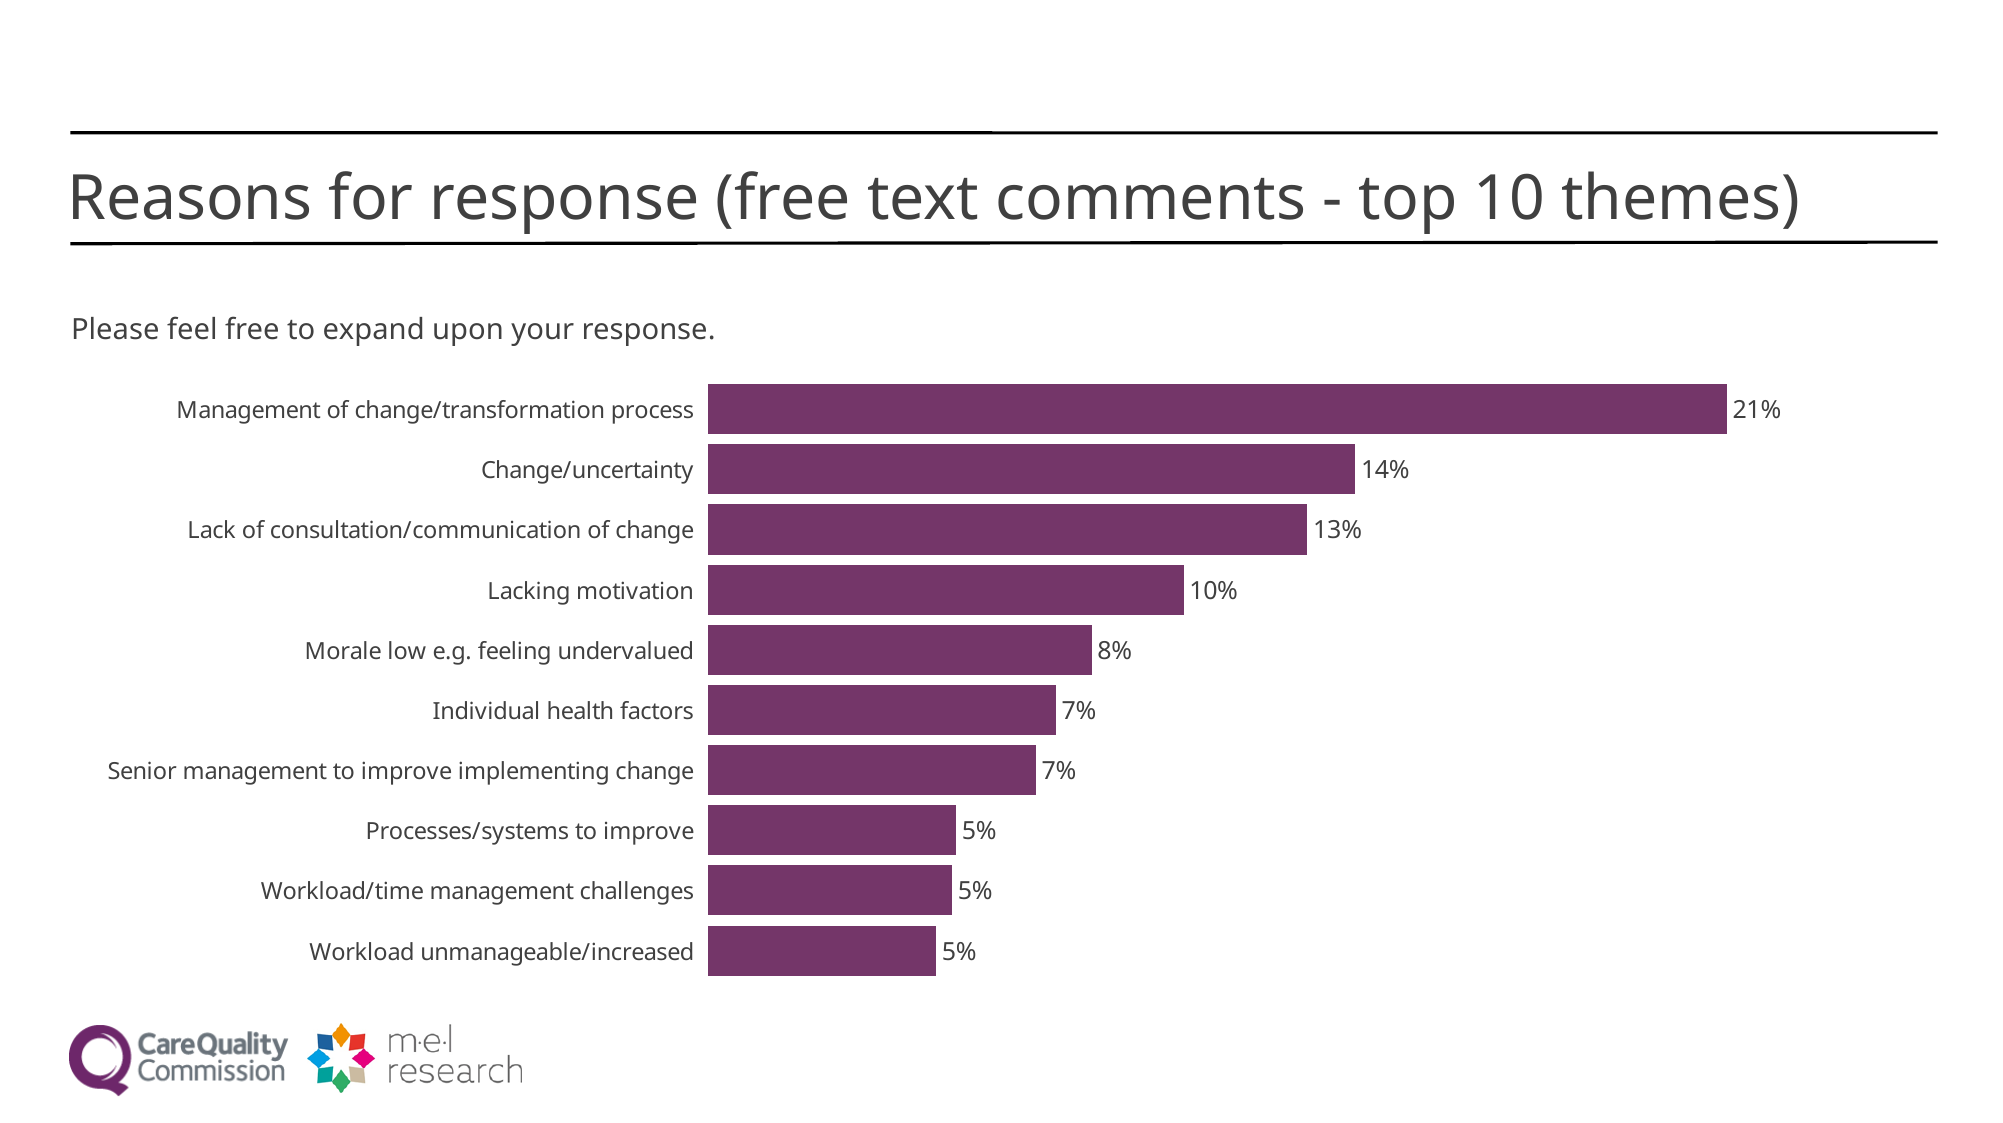

# Reasons for response (free text comments - top 10 themes)
Please feel free to expand upon your response.
### Chart
| Category | % |
|---|---|
| Management of change/transformation process | 0.213567839196 |
| Change/uncertainty | 0.1356783919598 |
| Lack of consultation/communication of change | 0.1256281407035 |
| Lacking motivation | 0.09966499162479 |
| Morale low e.g. feeling undervalued | 0.08040201005025 |
| Individual health factors | 0.07286432160804 |
| Senior management to improve implementing change | 0.06867671691792 |
| Processes/systems to improve | 0.05192629815745 |
| Workload/time management challenges | 0.05108877721943 |
| Workload unmanageable/increased | 0.04773869346734 |